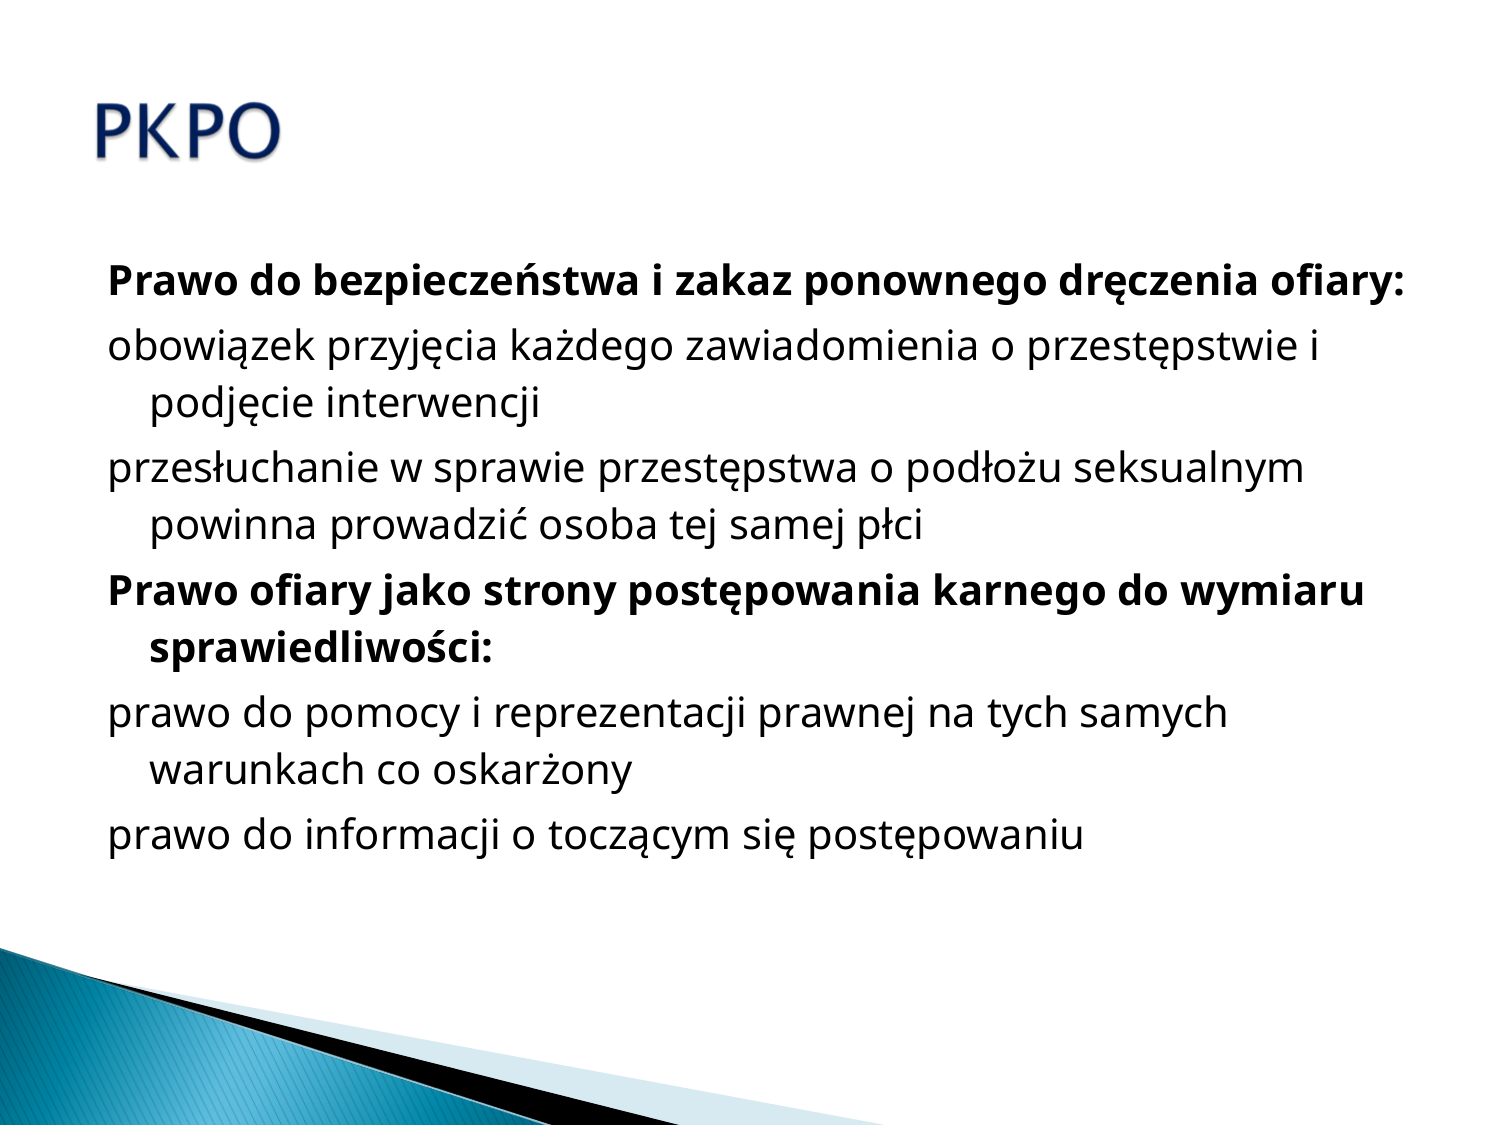

# Prawo do bezpieczeństwa i zakaz ponownego dręczenia ofiary:
obowiązek przyjęcia każdego zawiadomienia o przestępstwie i podjęcie interwencji
przesłuchanie w sprawie przestępstwa o podłożu seksualnym powinna prowadzić osoba tej samej płci
Prawo ofiary jako strony postępowania karnego do wymiaru sprawiedliwości:
prawo do pomocy i reprezentacji prawnej na tych samych warunkach co oskarżony
prawo do informacji o toczącym się postępowaniu